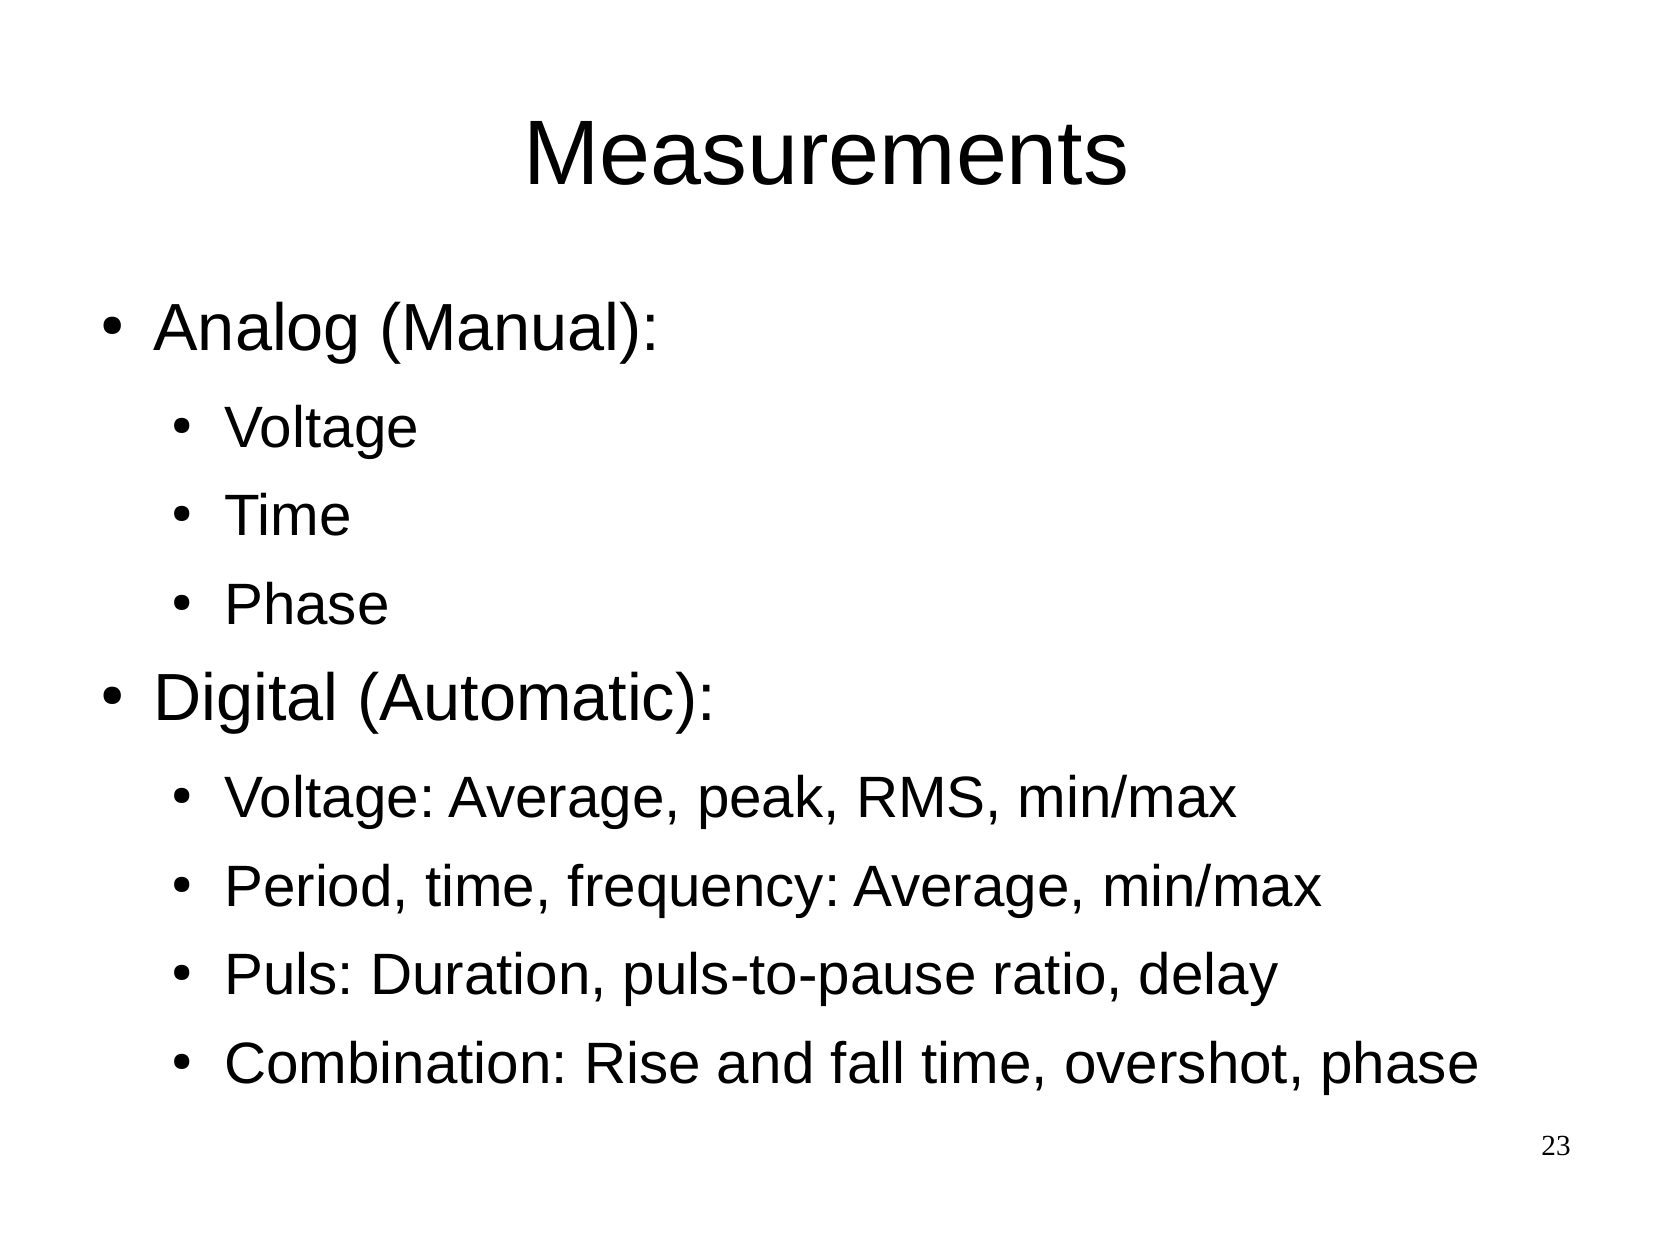

# Measurements
Analog (Manual):
Voltage
Time
Phase
Digital (Automatic):
Voltage: Average, peak, RMS, min/max
Period, time, frequency: Average, min/max
Puls: Duration, puls-to-pause ratio, delay
Combination: Rise and fall time, overshot, phase
23